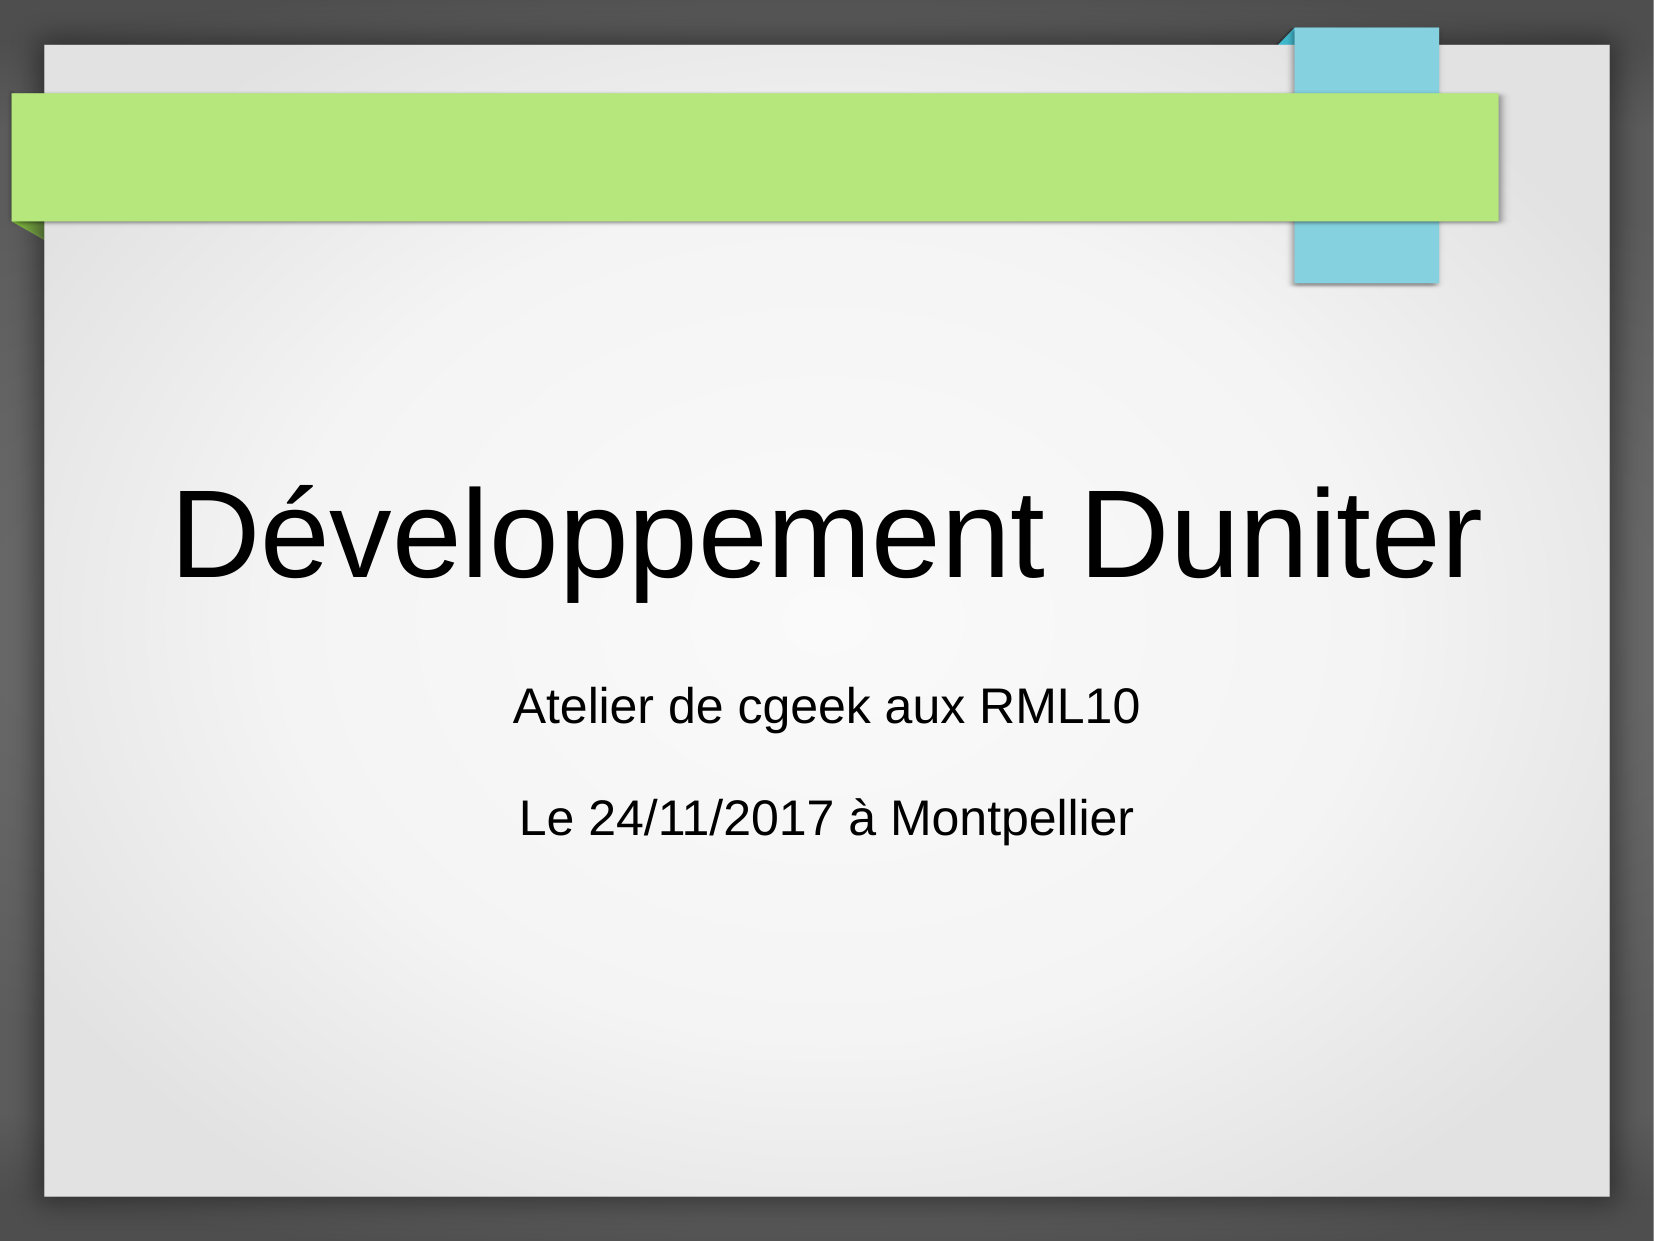

# Développement Duniter
Atelier de cgeek aux RML10
Le 24/11/2017 à Montpellier